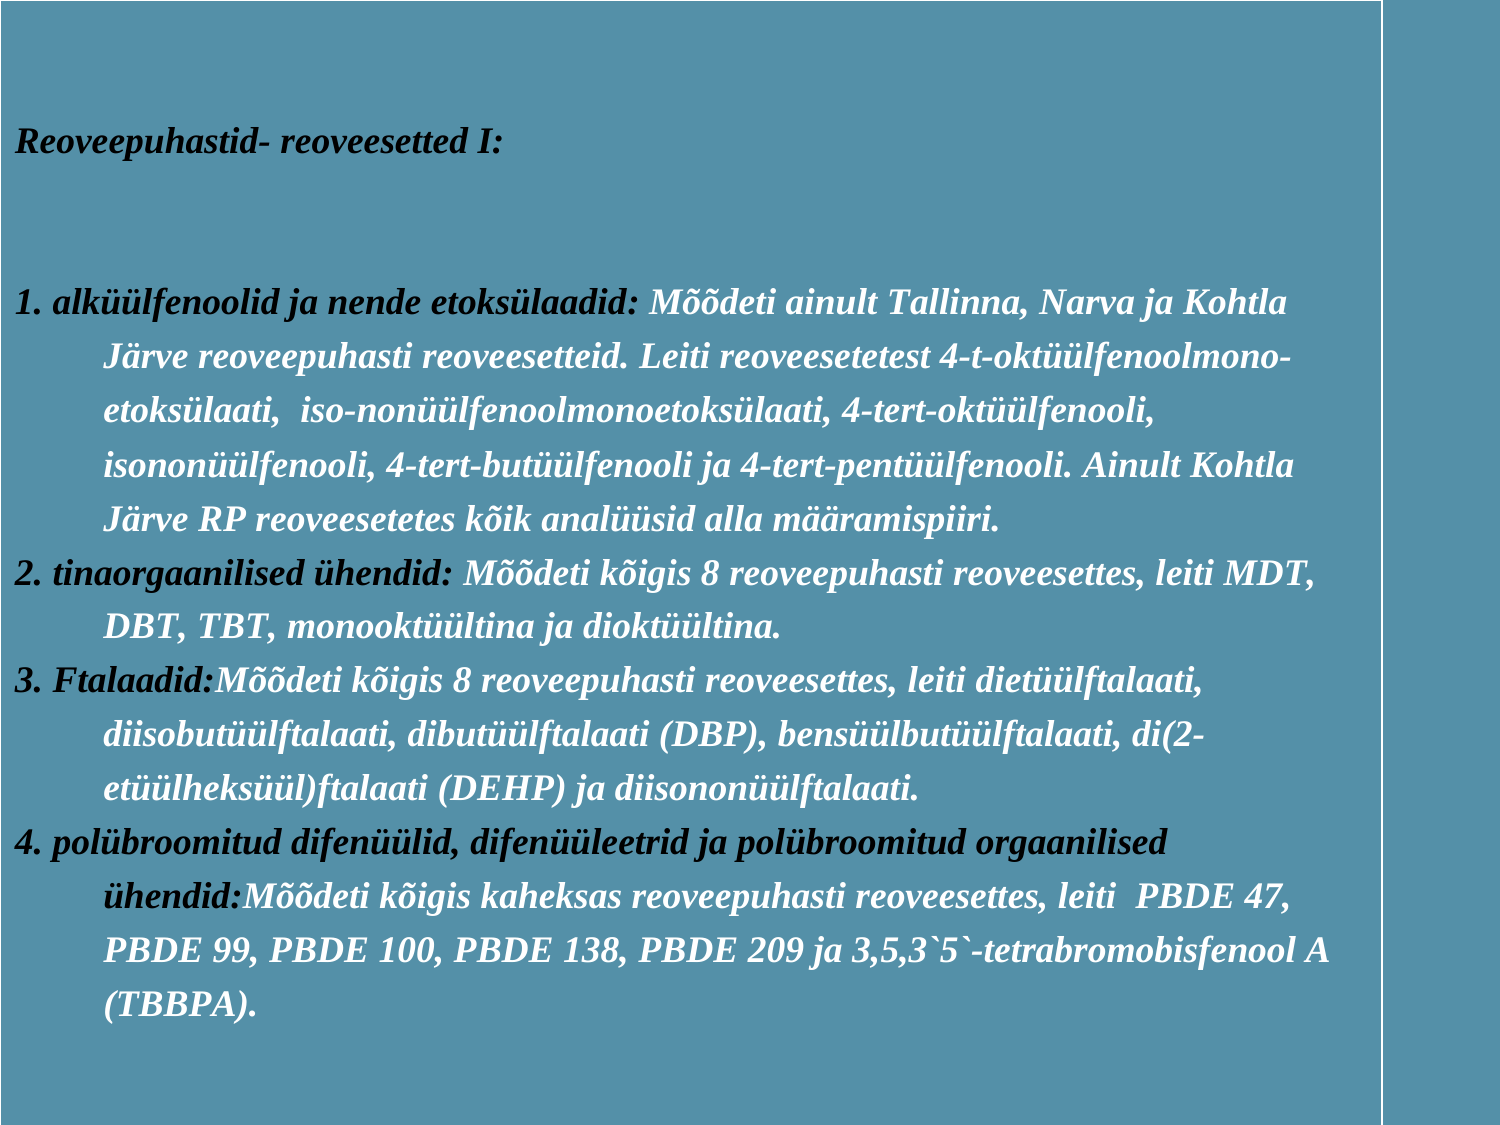

Reoveepuhastid- reoveesetted I:
1. alküülfenoolid ja nende etoksülaadid: Mõõdeti ainult Tallinna, Narva ja Kohtla Järve reoveepuhasti reoveesetteid. Leiti reoveesetetest 4-t-oktüülfenoolmono-etoksülaati, iso-nonüülfenoolmonoetoksülaati, 4-tert-oktüülfenooli, isononüülfenooli, 4-tert-butüülfenooli ja 4-tert-pentüülfenooli. Ainult Kohtla Järve RP reoveesetetes kõik analüüsid alla määramispiiri.
2. tinaorgaanilised ühendid: Mõõdeti kõigis 8 reoveepuhasti reoveesettes, leiti MDT, DBT, TBT, monooktüültina ja dioktüültina.
3. Ftalaadid:Mõõdeti kõigis 8 reoveepuhasti reoveesettes, leiti dietüülftalaati, diisobutüülftalaati, dibutüülftalaati (DBP), bensüülbutüülftalaati, di(2-etüülheksüül)ftalaati (DEHP) ja diisononüülftalaati.
4. polübroomitud difenüülid, difenüüleetrid ja polübroomitud orgaanilised ühendid:Mõõdeti kõigis kaheksas reoveepuhasti reoveesettes, leiti PBDE 47, PBDE 99, PBDE 100, PBDE 138, PBDE 209 ja 3,5,3`5`-tetrabromobisfenool A (TBBPA).